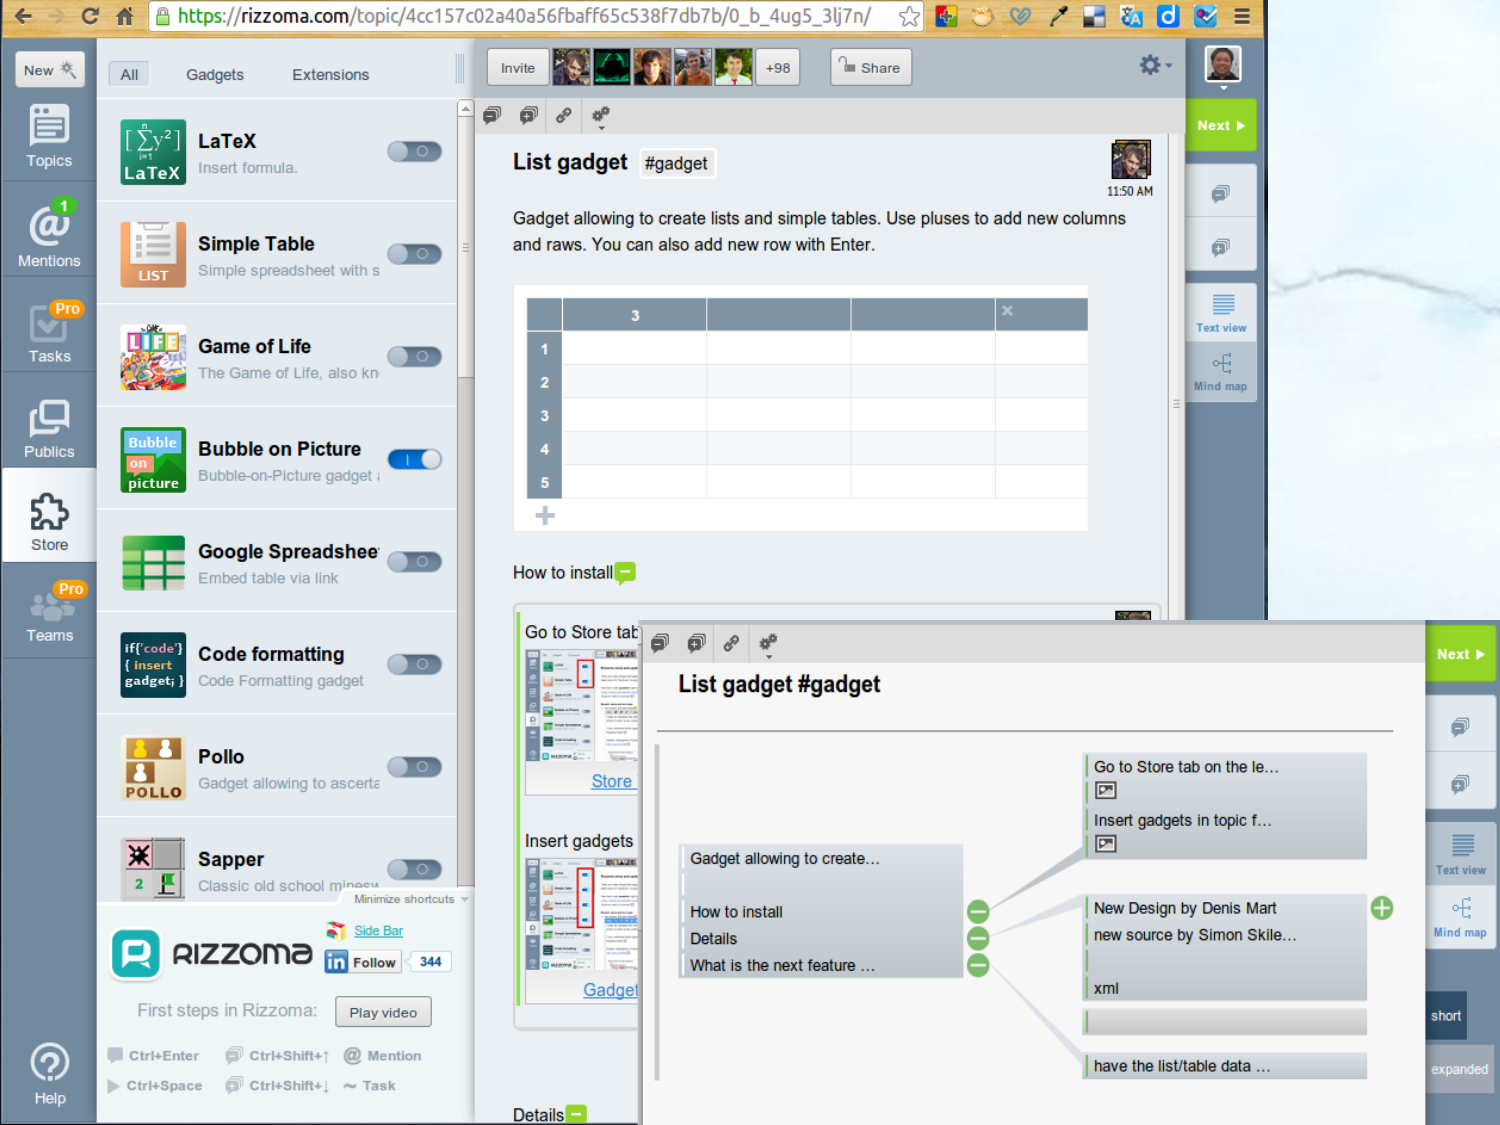

# Rizzoma
Collaboration on a Pattern Language for Service Systems
January 2014
69